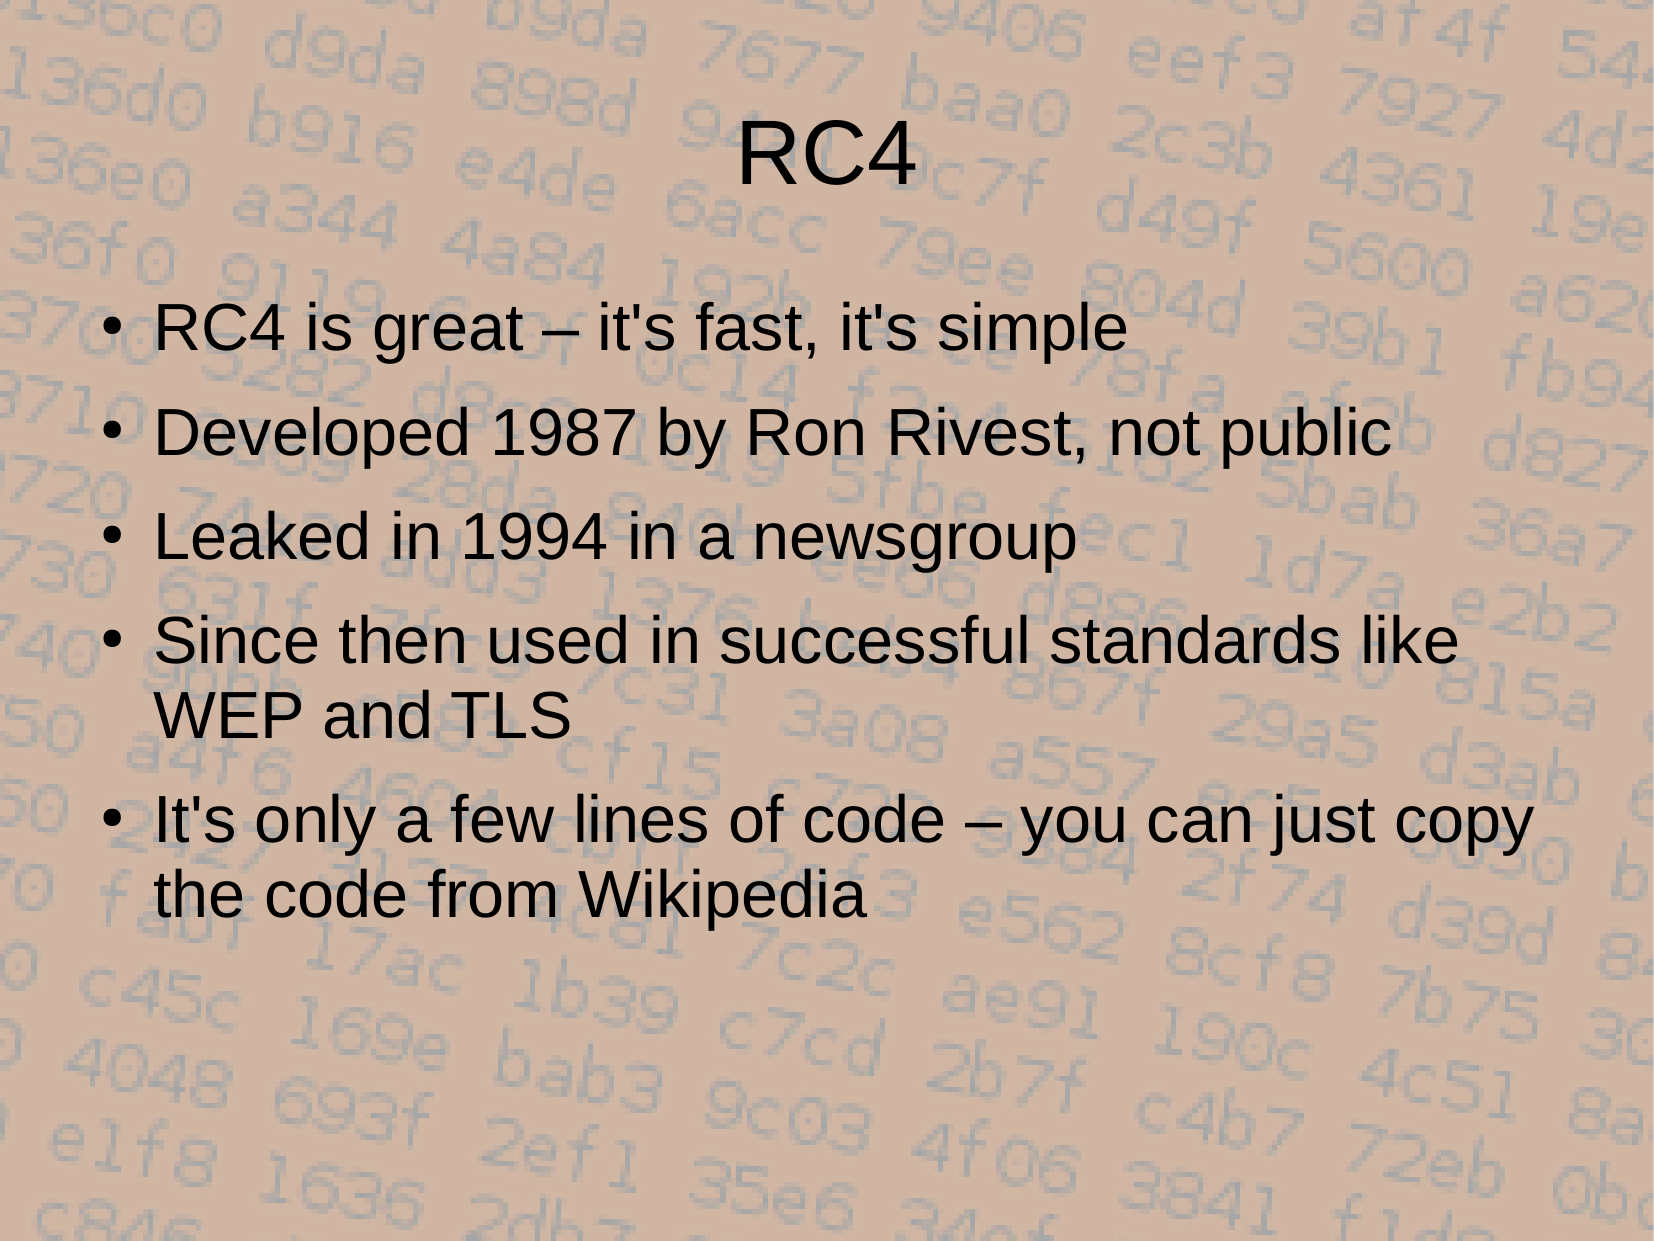

# RC4
RC4 is great – it's fast, it's simple
Developed 1987 by Ron Rivest, not public
Leaked in 1994 in a newsgroup
Since then used in successful standards like WEP and TLS
It's only a few lines of code – you can just copy the code from Wikipedia